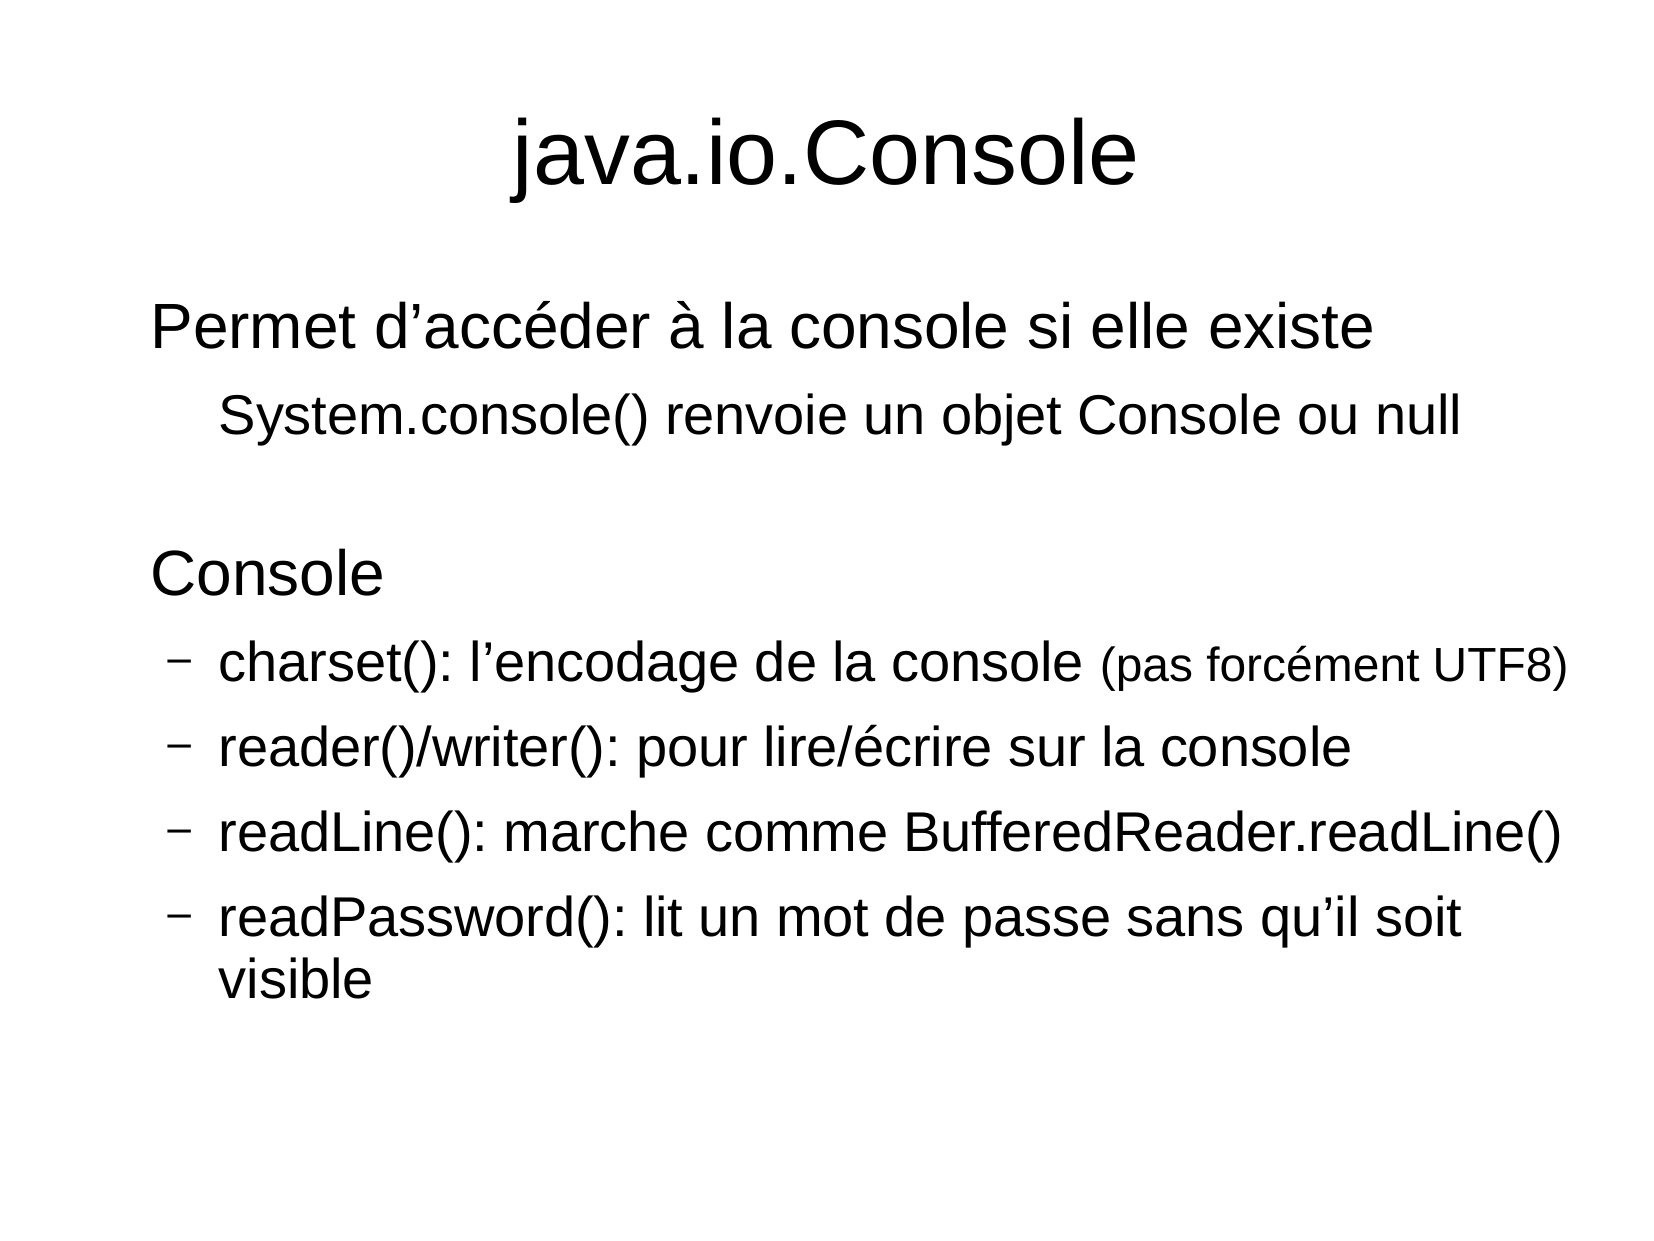

# java.io.Console
Permet d’accéder à la console si elle existe
System.console() renvoie un objet Console ou null
Console
charset(): l’encodage de la console (pas forcément UTF8)
reader()/writer(): pour lire/écrire sur la console
readLine(): marche comme BufferedReader.readLine()
readPassword(): lit un mot de passe sans qu’il soit visible